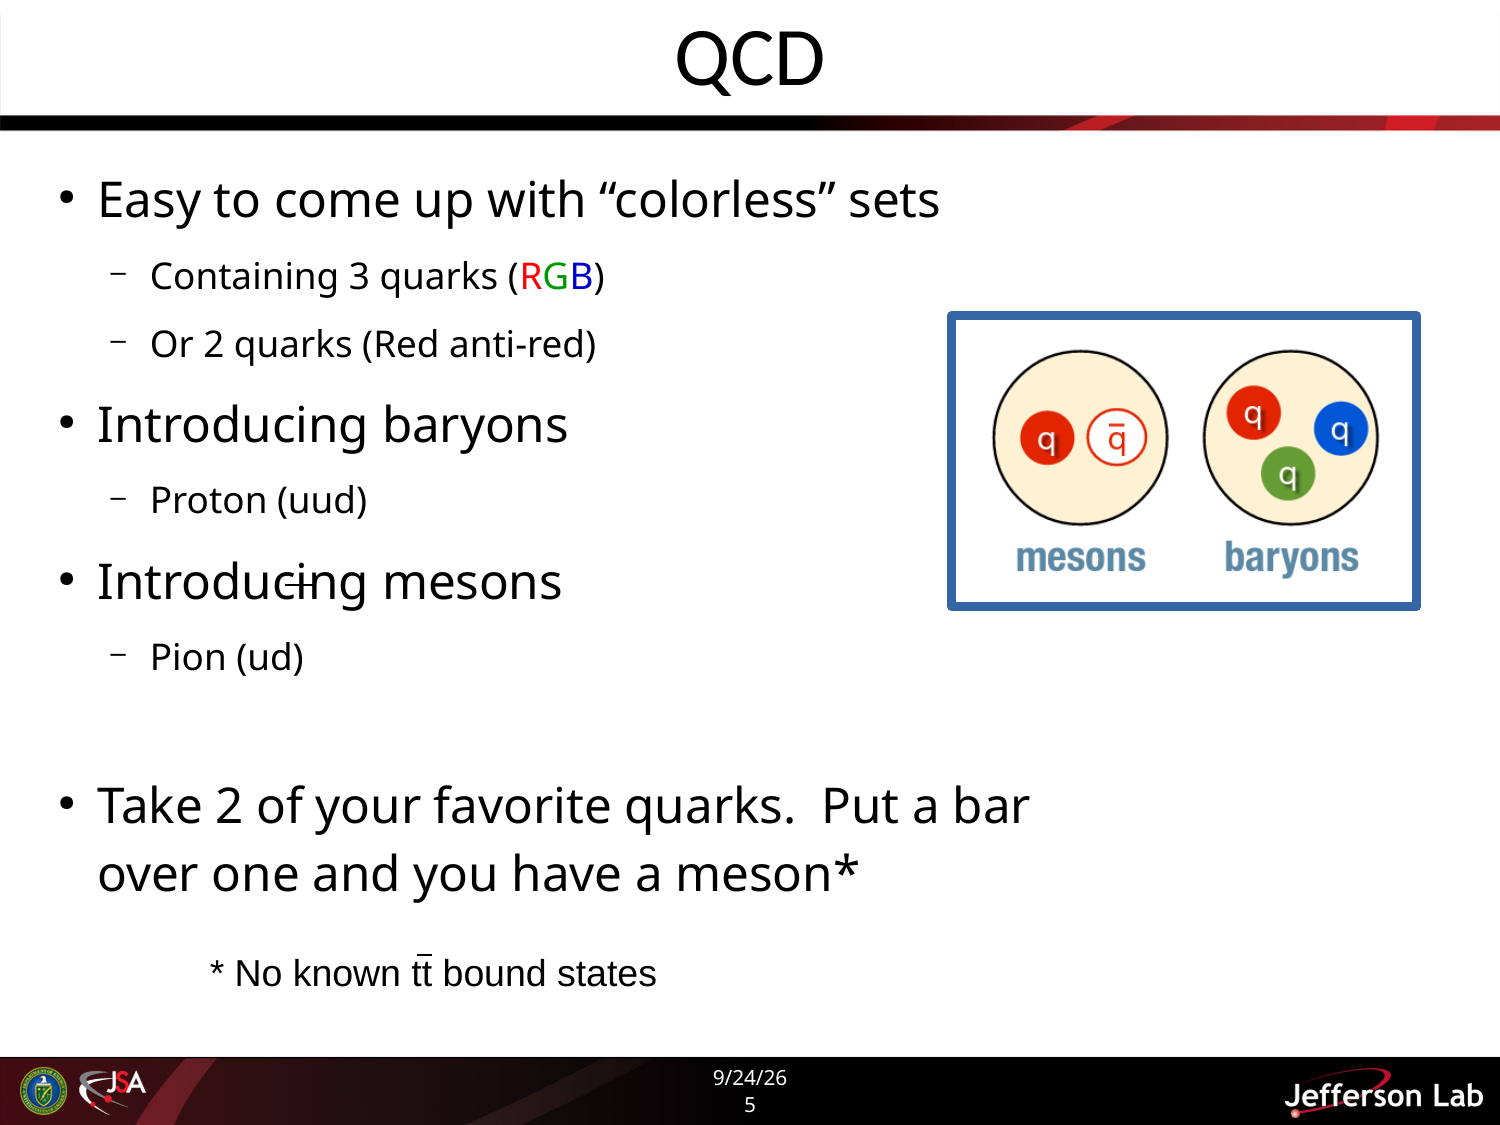

# QCD
Easy to come up with “colorless” sets
Containing 3 quarks (RGB)
Or 2 quarks (Red anti-red)
Introducing baryons
Proton (uud)
Introducing mesons
Pion (ud)
Take 2 of your favorite quarks. Put a bar over one and you have a meson*
* No known tt bound states
5